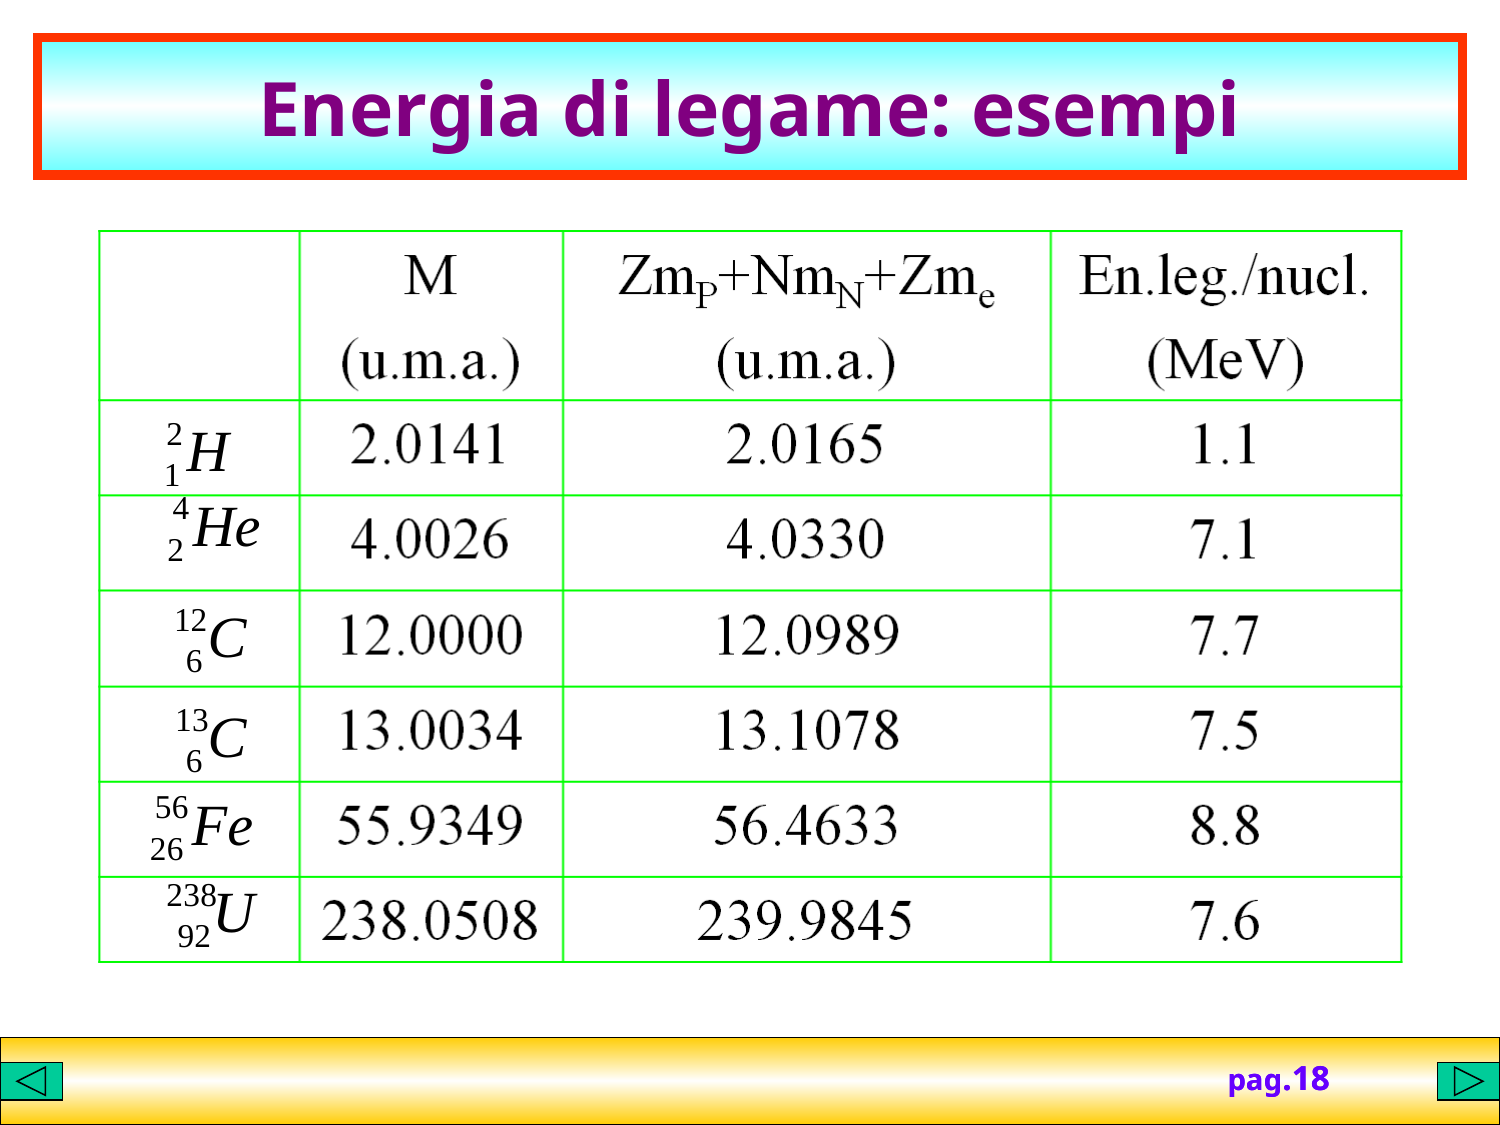

# Energia di legame: esempi
pag.
18